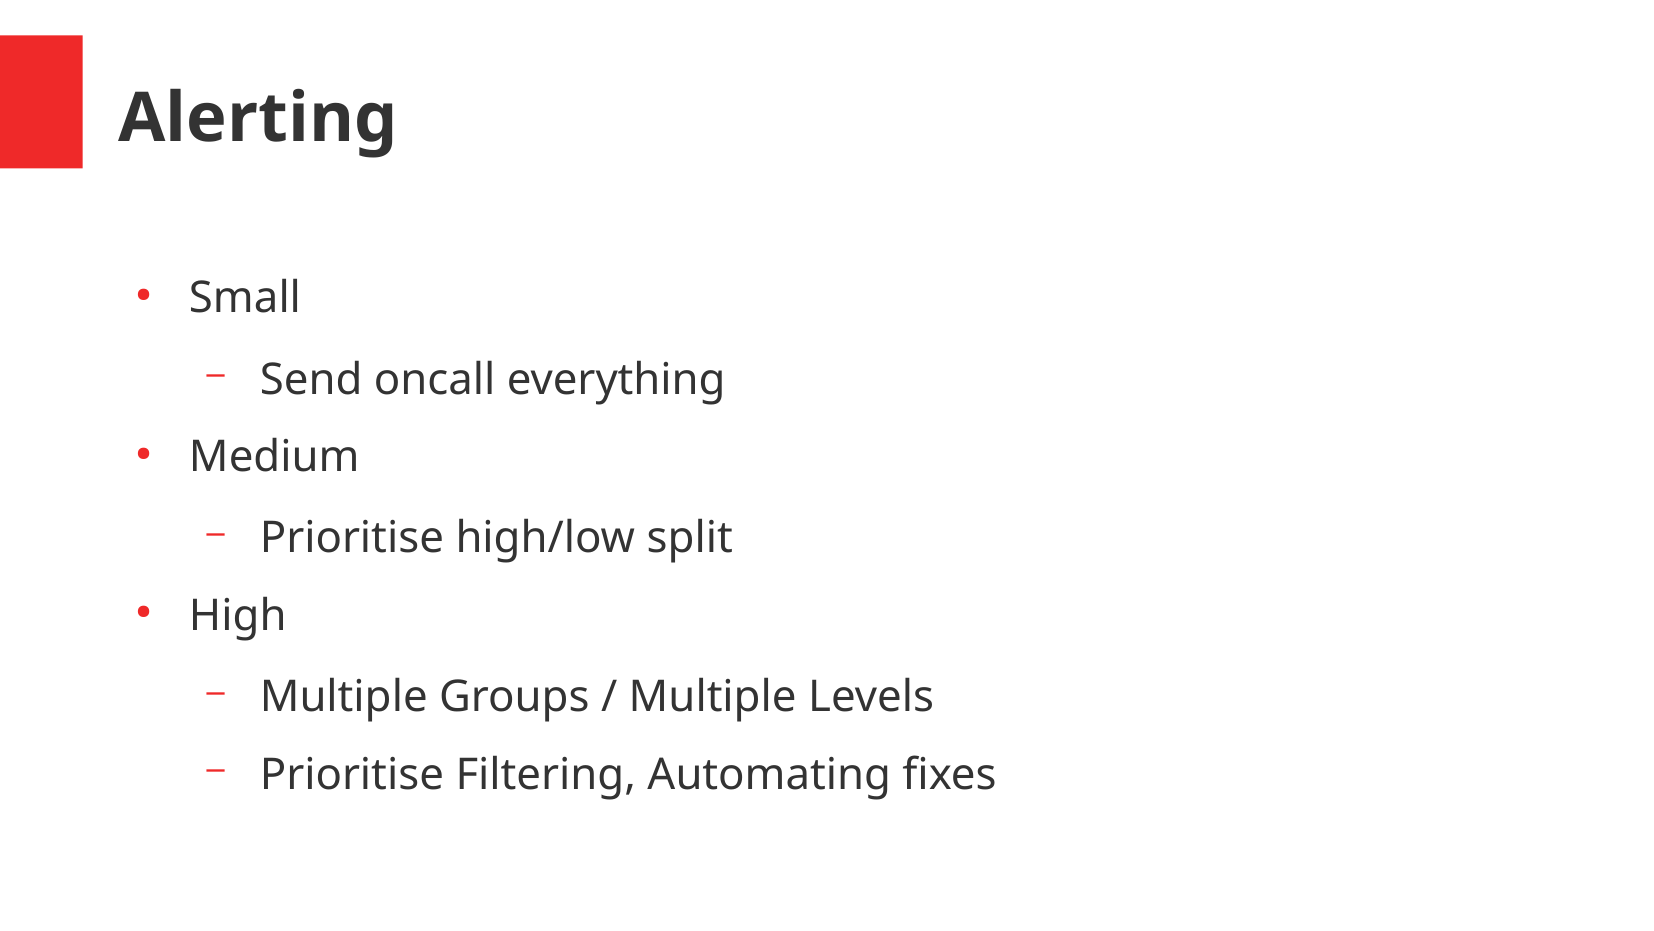

# Alerting
Small
Send oncall everything
Medium
Prioritise high/low split
High
Multiple Groups / Multiple Levels
Prioritise Filtering, Automating fixes